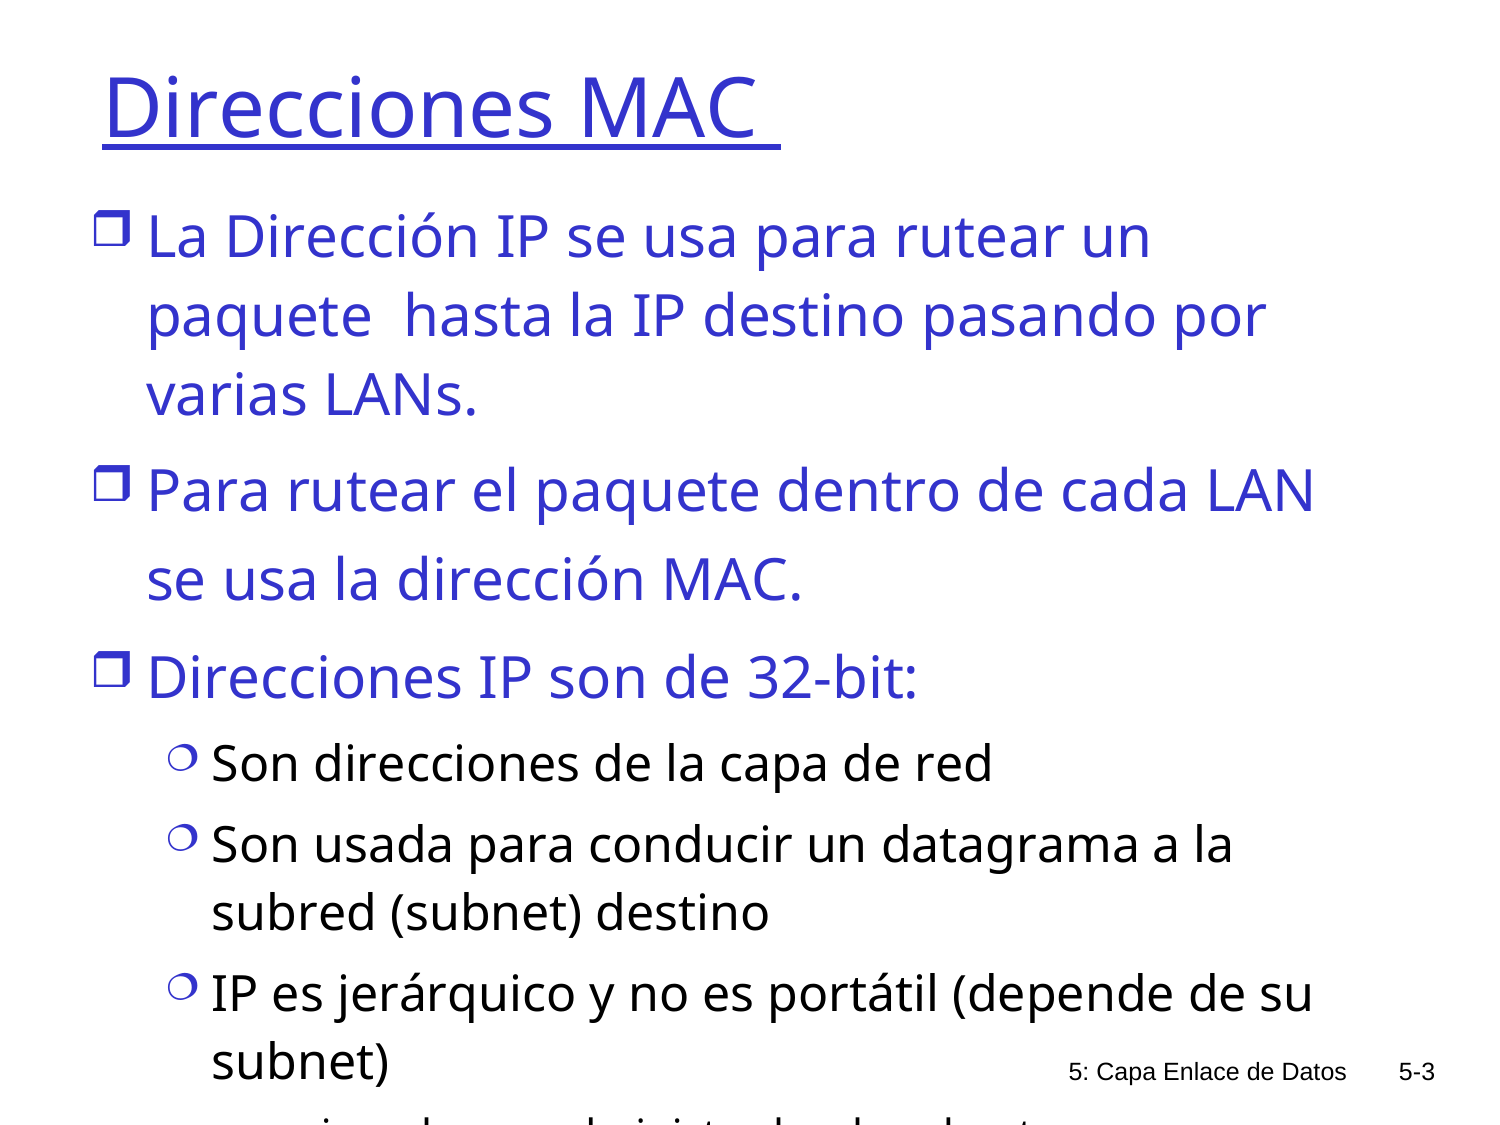

# Direcciones MAC
La Dirección IP se usa para rutear un paquete hasta la IP destino pasando por varias LANs.
Para rutear el paquete dentro de cada LAN se usa la dirección MAC.
Direcciones IP son de 32-bit:
Son direcciones de la capa de red
Son usada para conducir un datagrama a la subred (subnet) destino
IP es jerárquico y no es portátil (depende de su subnet)
asignado por administrador de subnet
3